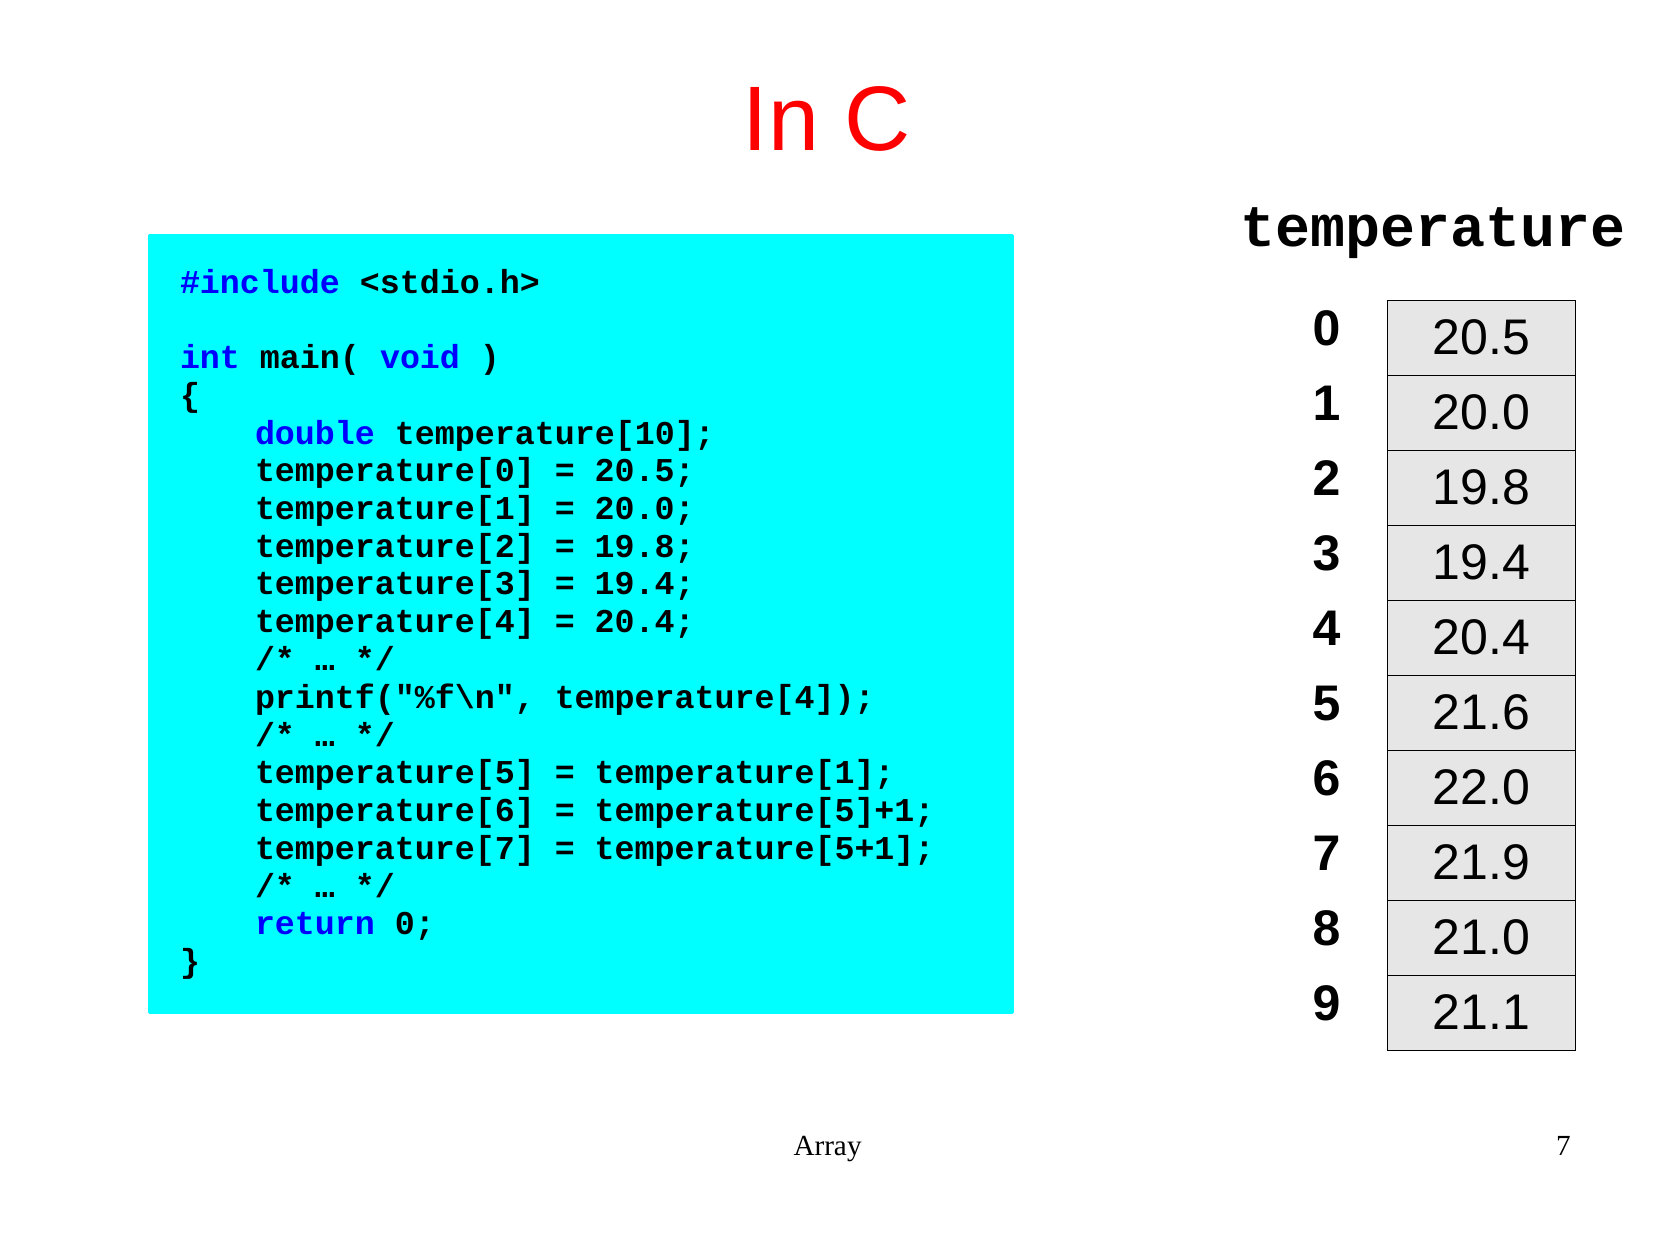

# In C
temperature
#include <stdio.h>
int main( void )
{
	double temperature[10];
	temperature[0] = 20.5;
	temperature[1] = 20.0;
	temperature[2] = 19.8;
	temperature[3] = 19.4;
	temperature[4] = 20.4;
	/* … */
	printf("%f\n", temperature[4]);
	/* … */
	temperature[5] = temperature[1];
	temperature[6] = temperature[5]+1;
	temperature[7] = temperature[5+1];
	/* … */
	return 0;
}
0
20.5
1
20.0
2
19.8
3
19.4
4
20.4
5
21.6
6
22.0
7
21.9
8
21.0
9
21.1
Array
7